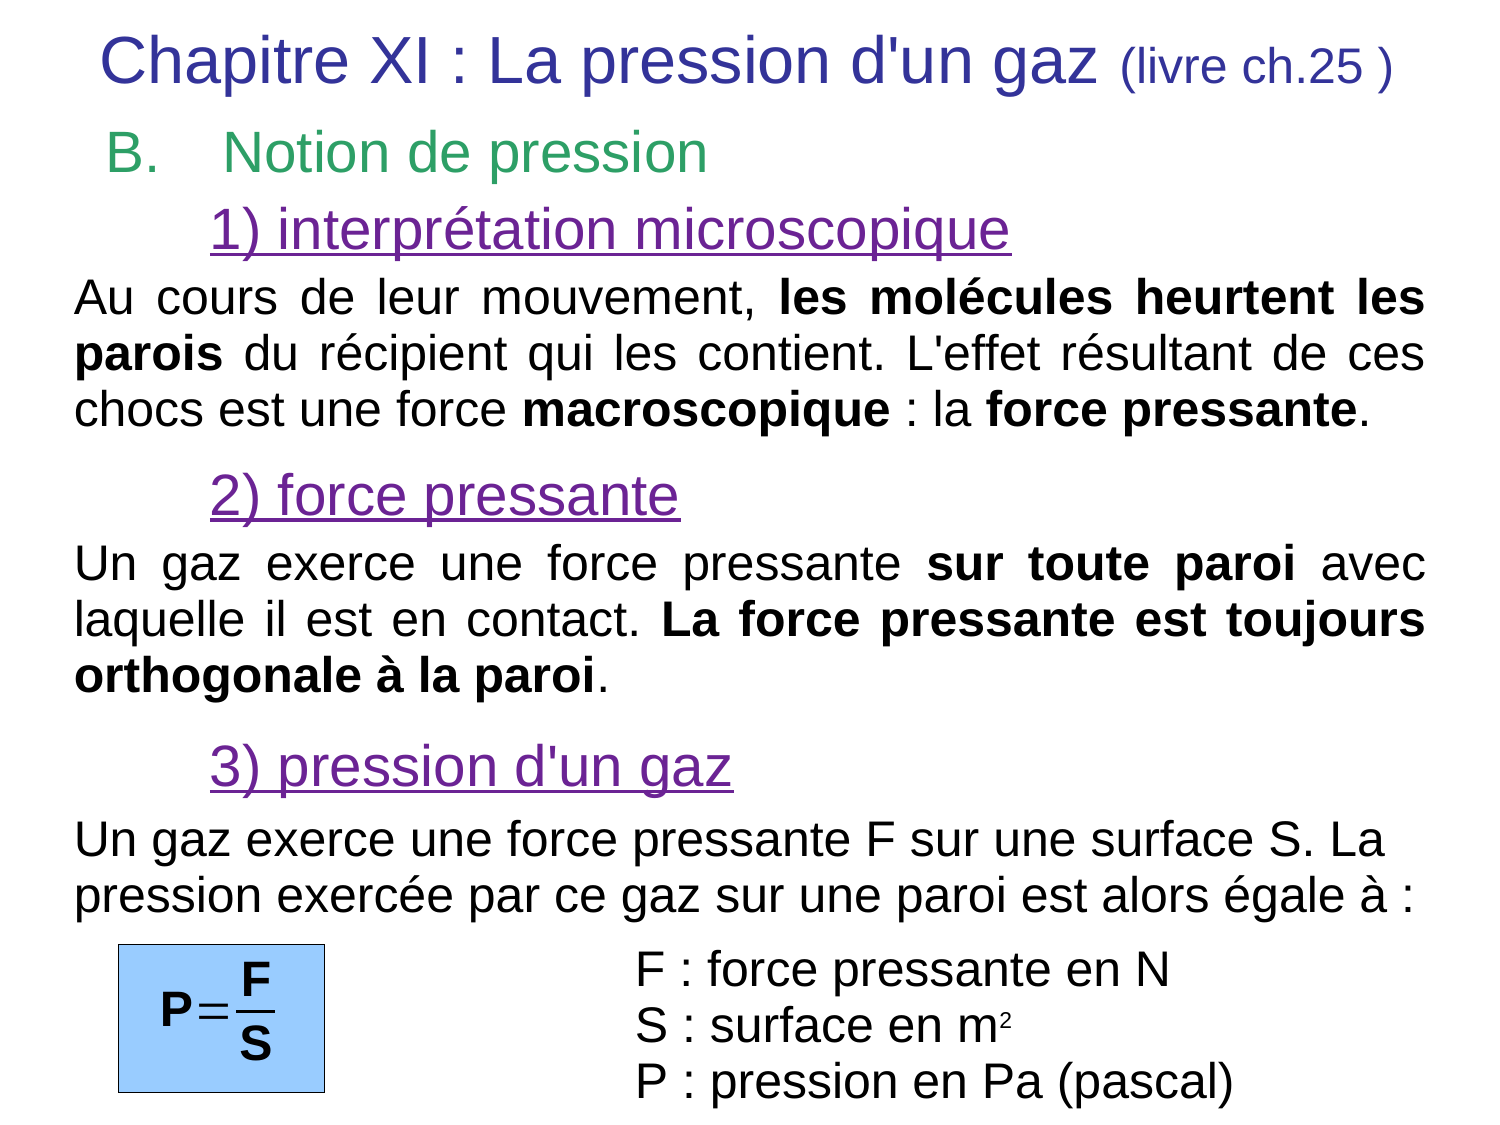

# Chapitre XI : La pression d'un gaz (livre ch.25 )
B.	Notion de pression
1) interprétation microscopique
Au cours de leur mouvement, les molécules heurtent les parois du récipient qui les contient. L'effet résultant de ces chocs est une force macroscopique : la force pressante.
2) force pressante
Un gaz exerce une force pressante sur toute paroi avec laquelle il est en contact. La force pressante est toujours orthogonale à la paroi.
3) pression d'un gaz
Un gaz exerce une force pressante F sur une surface S. La pression exercée par ce gaz sur une paroi est alors égale à :
F : force pressante en N
S : surface en m2
P : pression en Pa (pascal)